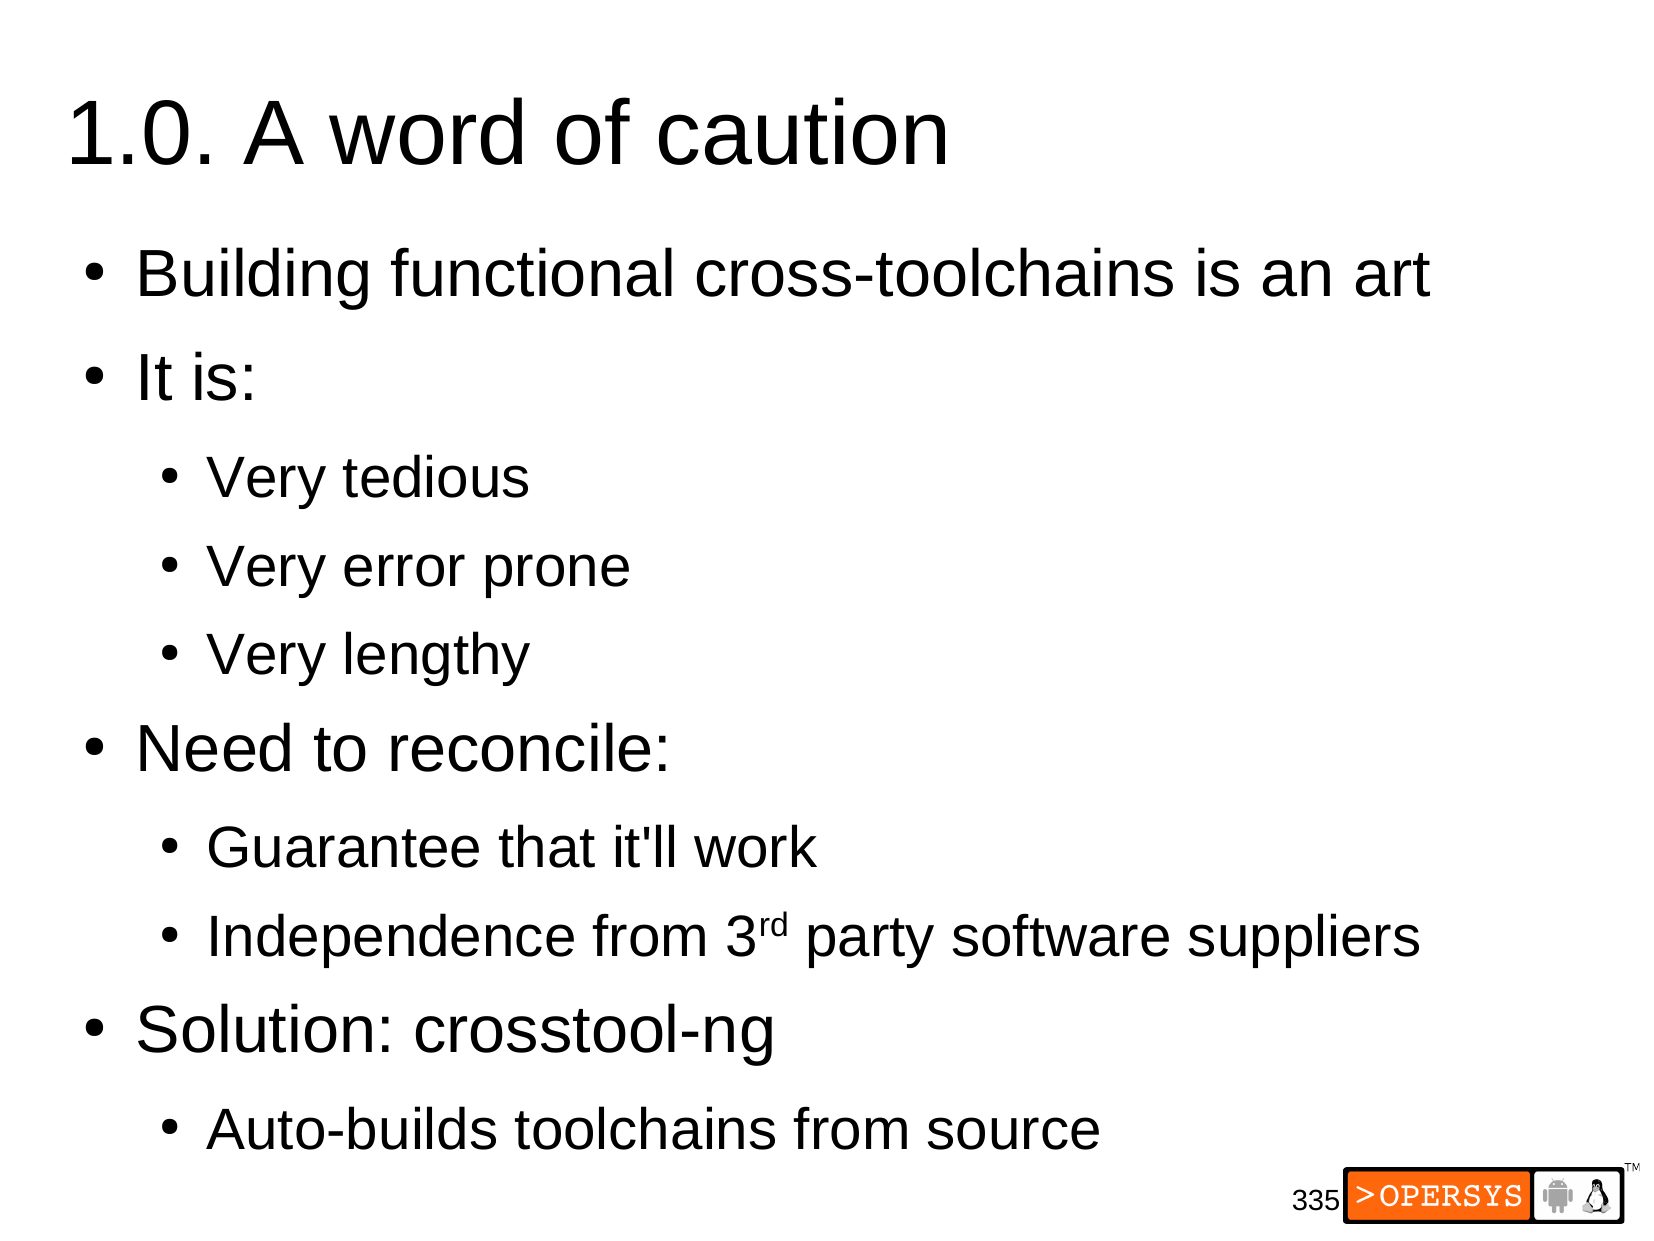

# 1.0. A word of caution
Building functional cross-toolchains is an art
It is:
Very tedious
Very error prone
Very lengthy
Need to reconcile:
Guarantee that it'll work
Independence from 3rd party software suppliers
Solution: crosstool-ng
Auto-builds toolchains from source